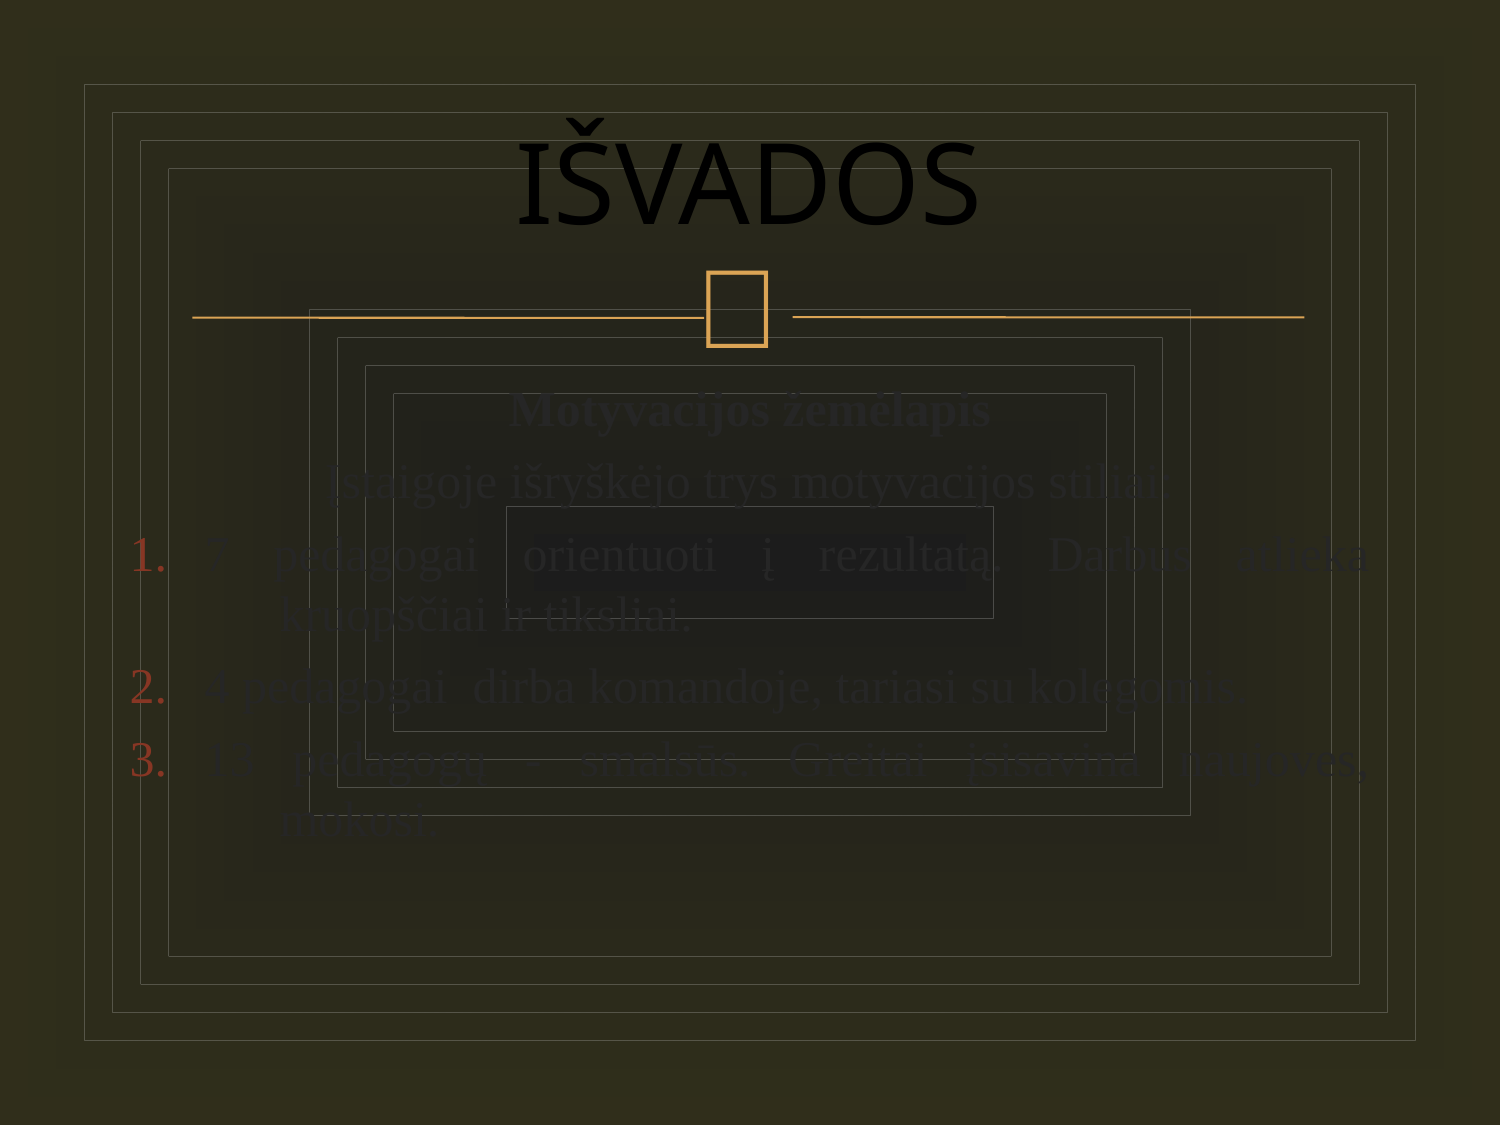

# IŠVADOS
Motyvacijos žemėlapis
Įstaigoje išryškėjo trys motyvacijos stiliai:
7 pedagogai orientuoti į rezultatą. Darbus atlieka kruopščiai ir tiksliai.
4 pedagogai dirba komandoje, tariasi su kolegomis.
13 pedagogų - smalsūs. Greitai įsisavina naujoves, mokosi.